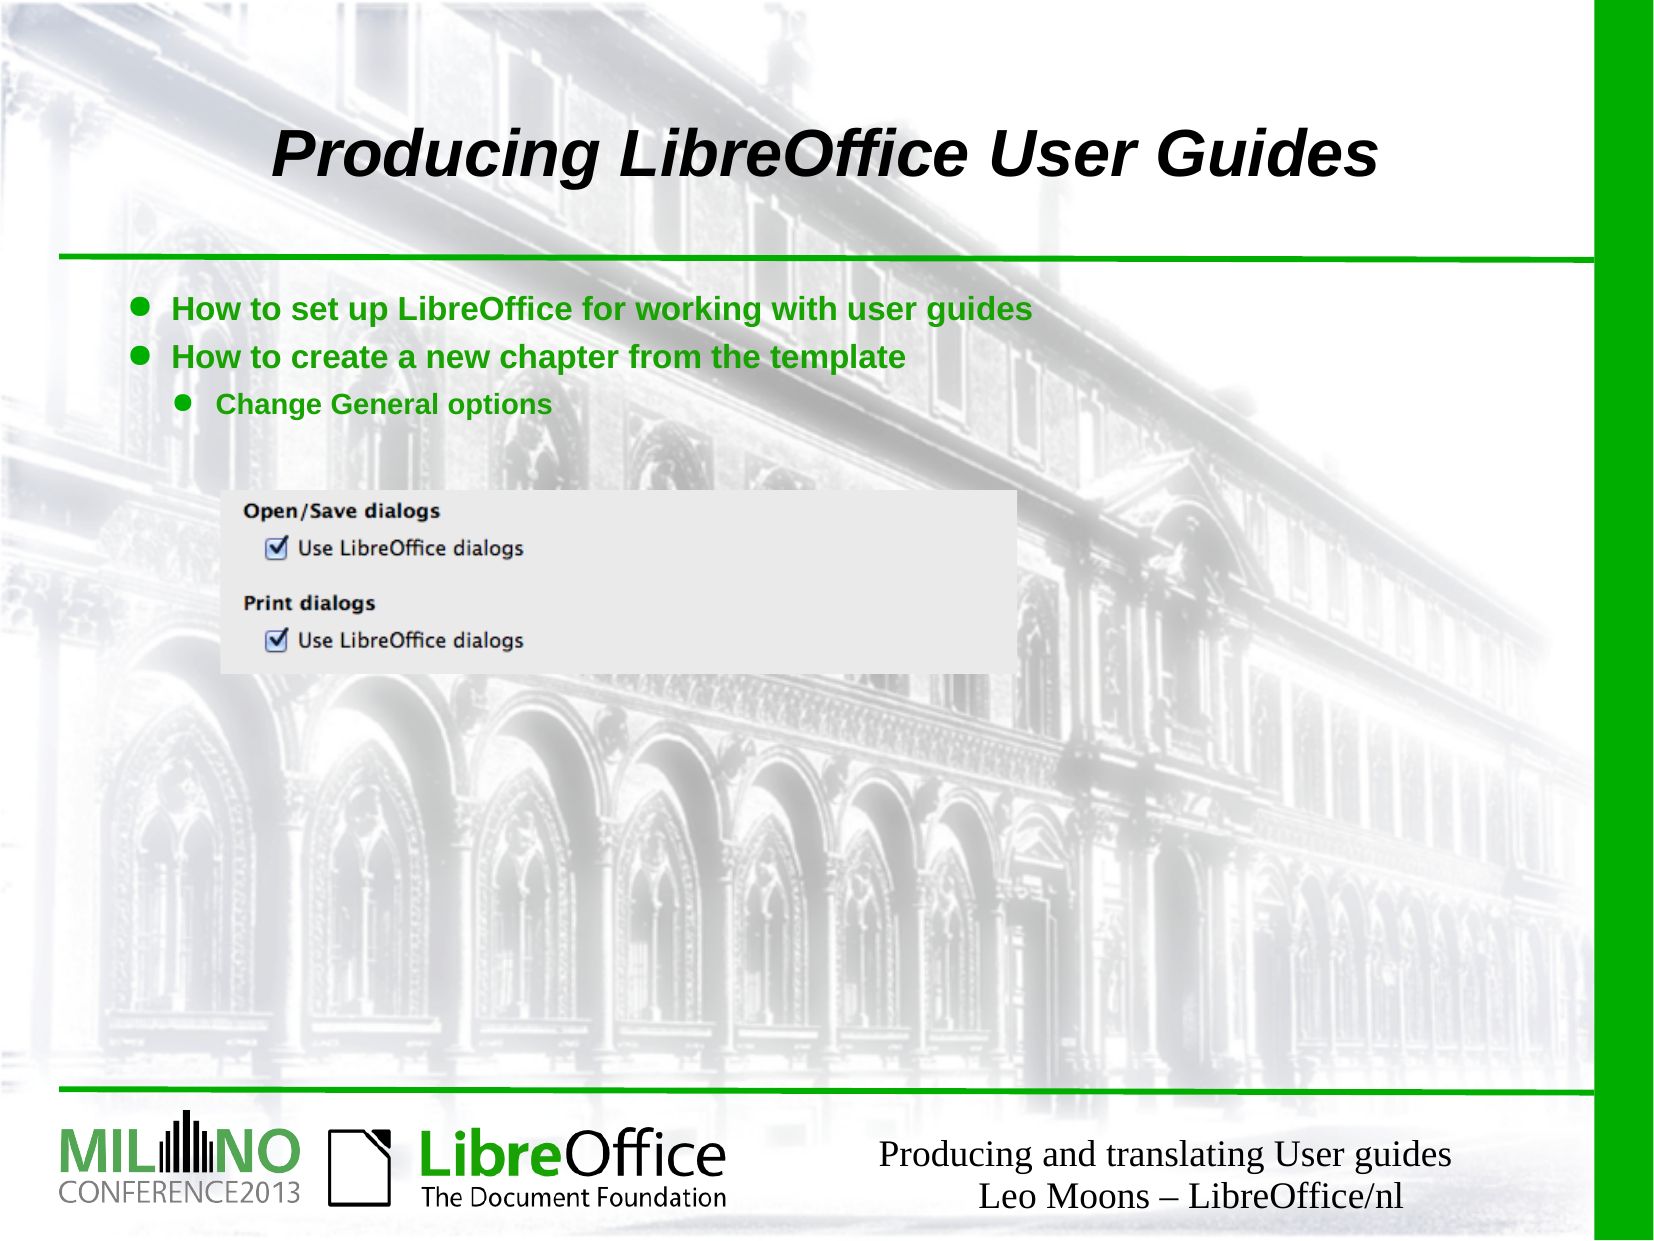

# Producing LibreOffice User Guides
How to set up LibreOffice for working with user guides
How to create a new chapter from the template
Change General options
Producing and translating User guides
Leo Moons – LibreOffice/nl